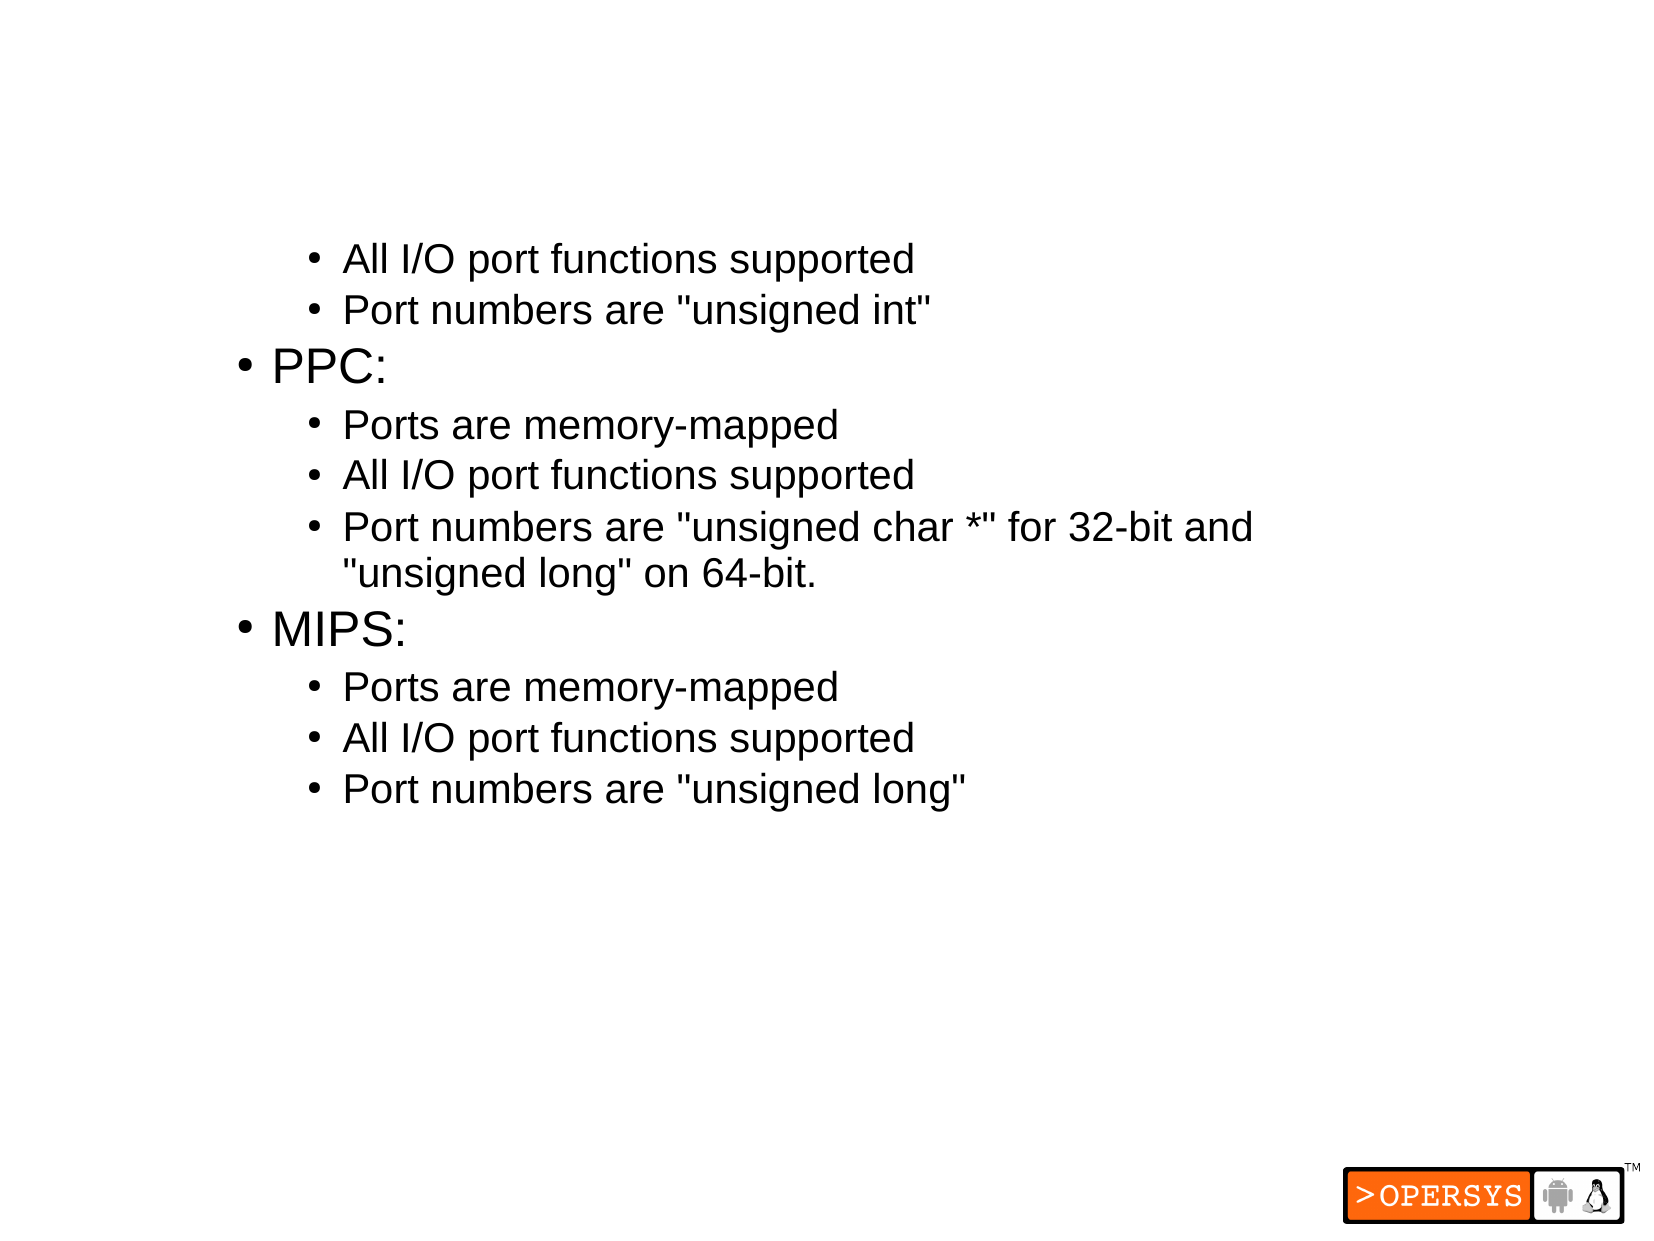

# All I/O port functions supported
Port numbers are "unsigned int"
PPC:
Ports are memory-mapped
All I/O port functions supported
Port numbers are "unsigned char *" for 32-bit and "unsigned long" on 64-bit.
MIPS:
Ports are memory-mapped
All I/O port functions supported
Port numbers are "unsigned long"